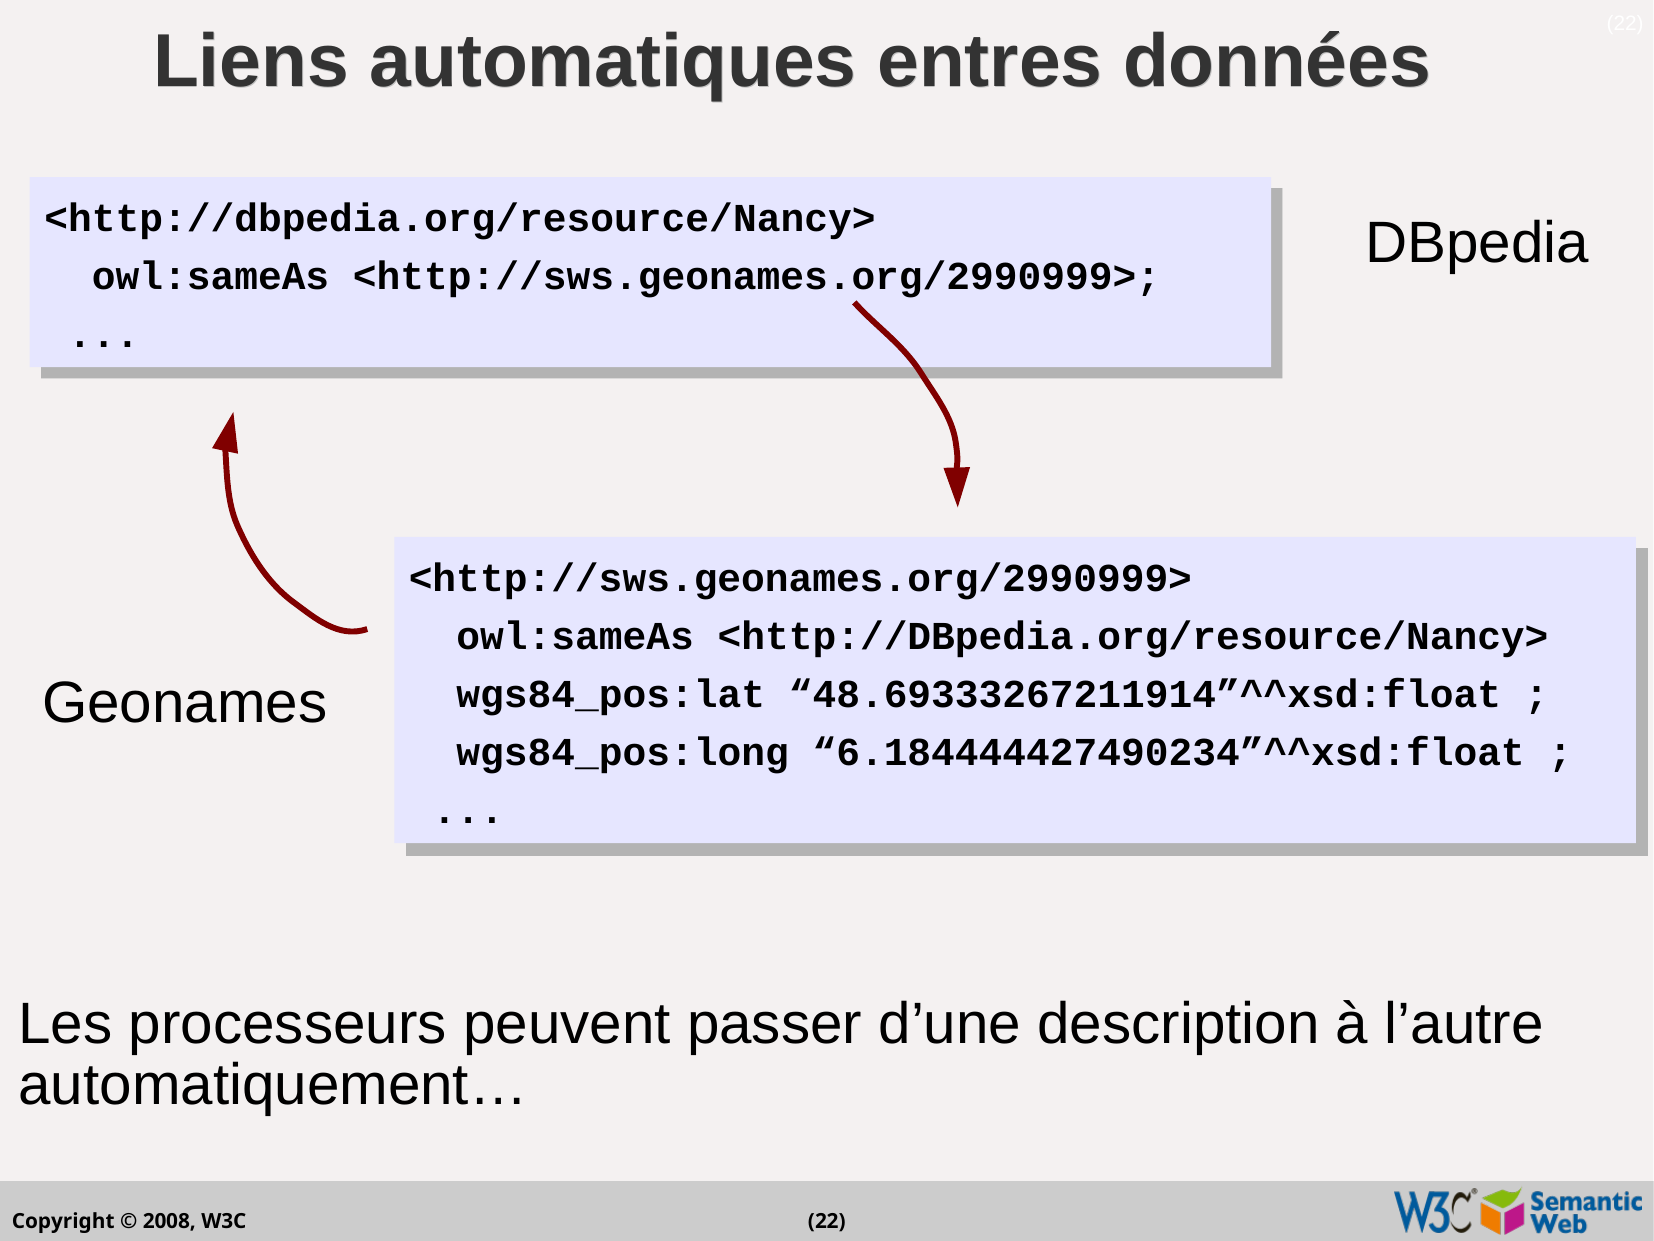

# Liens automatiques entres données
<http://dbpedia.org/resource/Nancy>
 owl:sameAs <http://sws.geonames.org/2990999>;
 ...
DBpedia
<http://sws.geonames.org/2990999>
 owl:sameAs <http://DBpedia.org/resource/Nancy>
 wgs84_pos:lat “48.69333267211914”^^xsd:float ;
 wgs84_pos:long “6.184444427490234”^^xsd:float ;
 ...
Geonames
Les processeurs peuvent passer d’une description à l’autre
automatiquement…